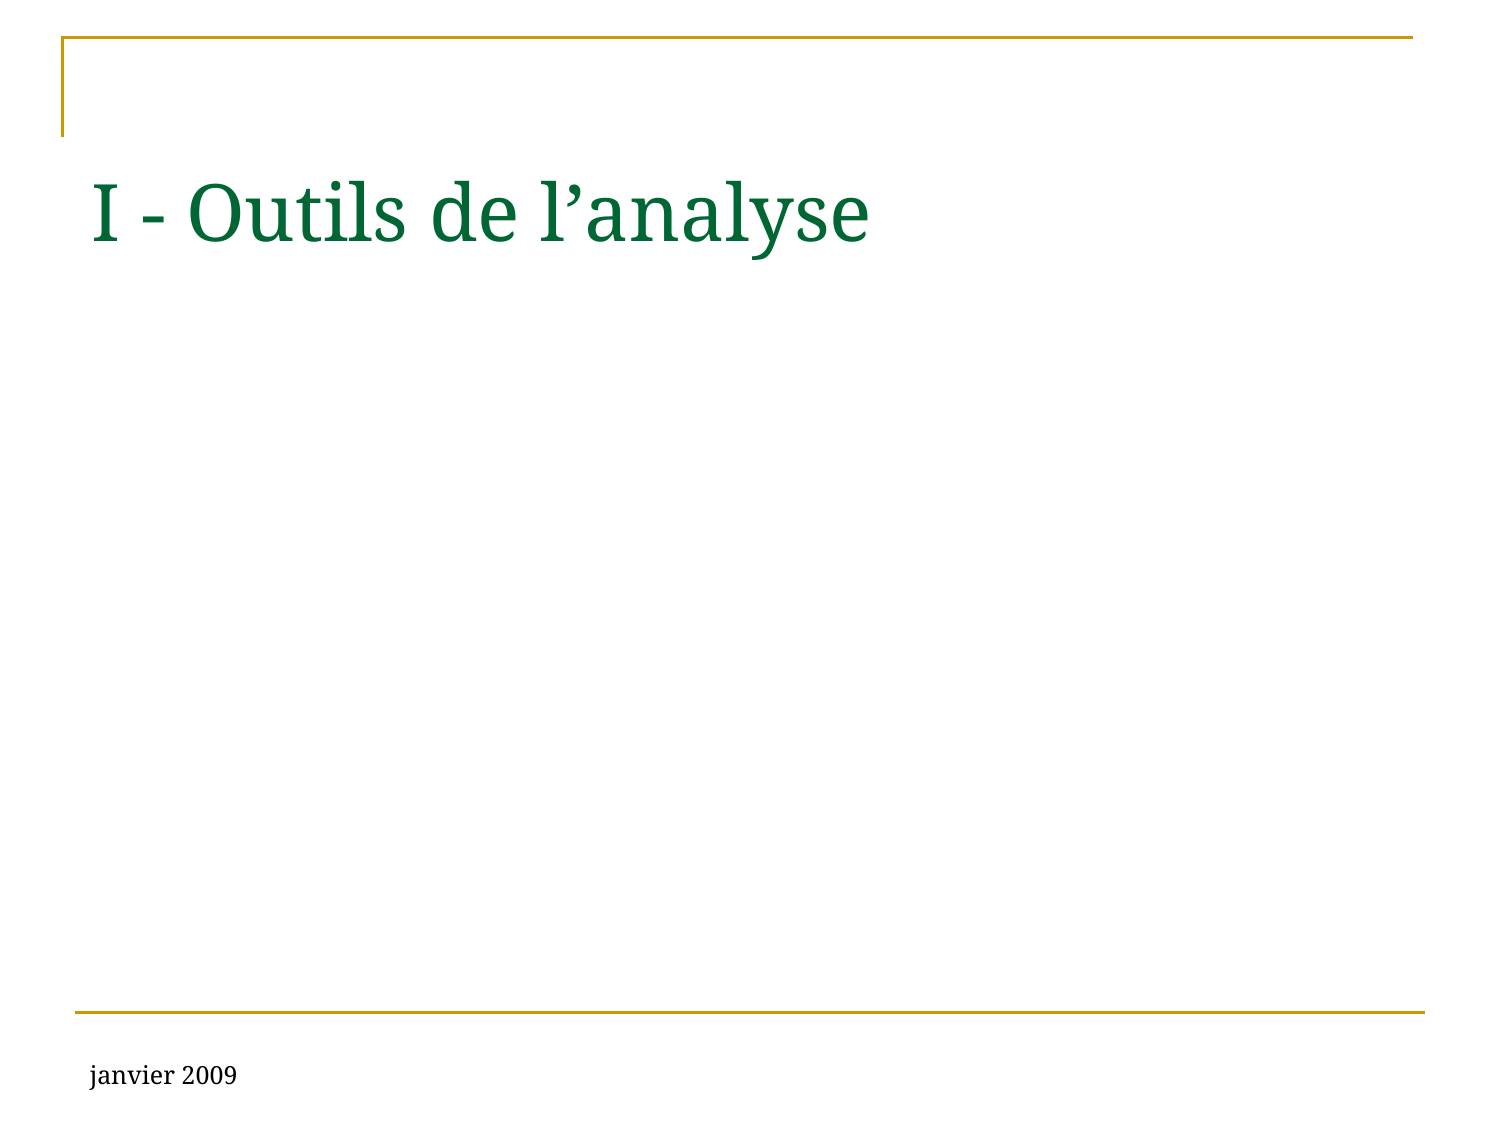

# I - Outils de l’analyse
janvier 2009